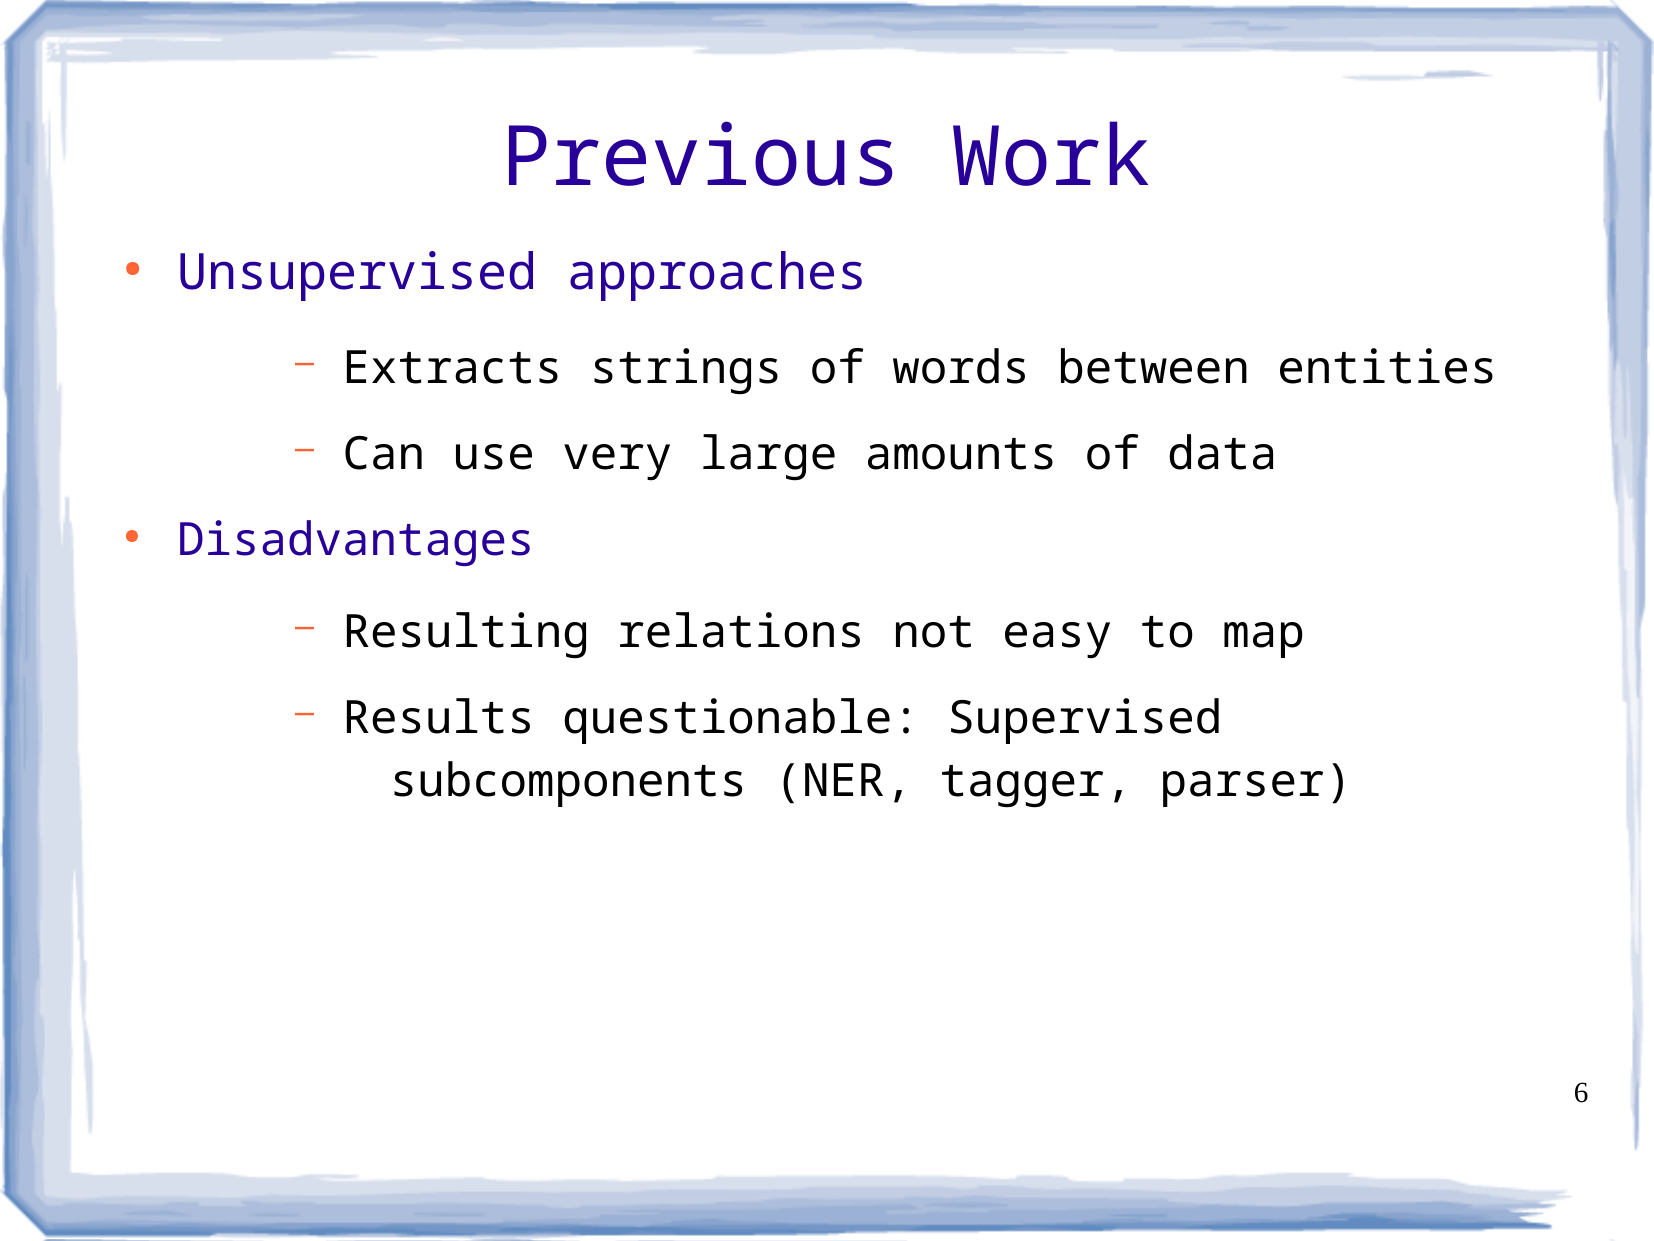

Previous Work
# Unsupervised approaches
Extracts strings of words between entities
Can use very large amounts of data
Disadvantages
Resulting relations not easy to map
Results questionable: Supervised subcomponents (NER, tagger, parser)
6